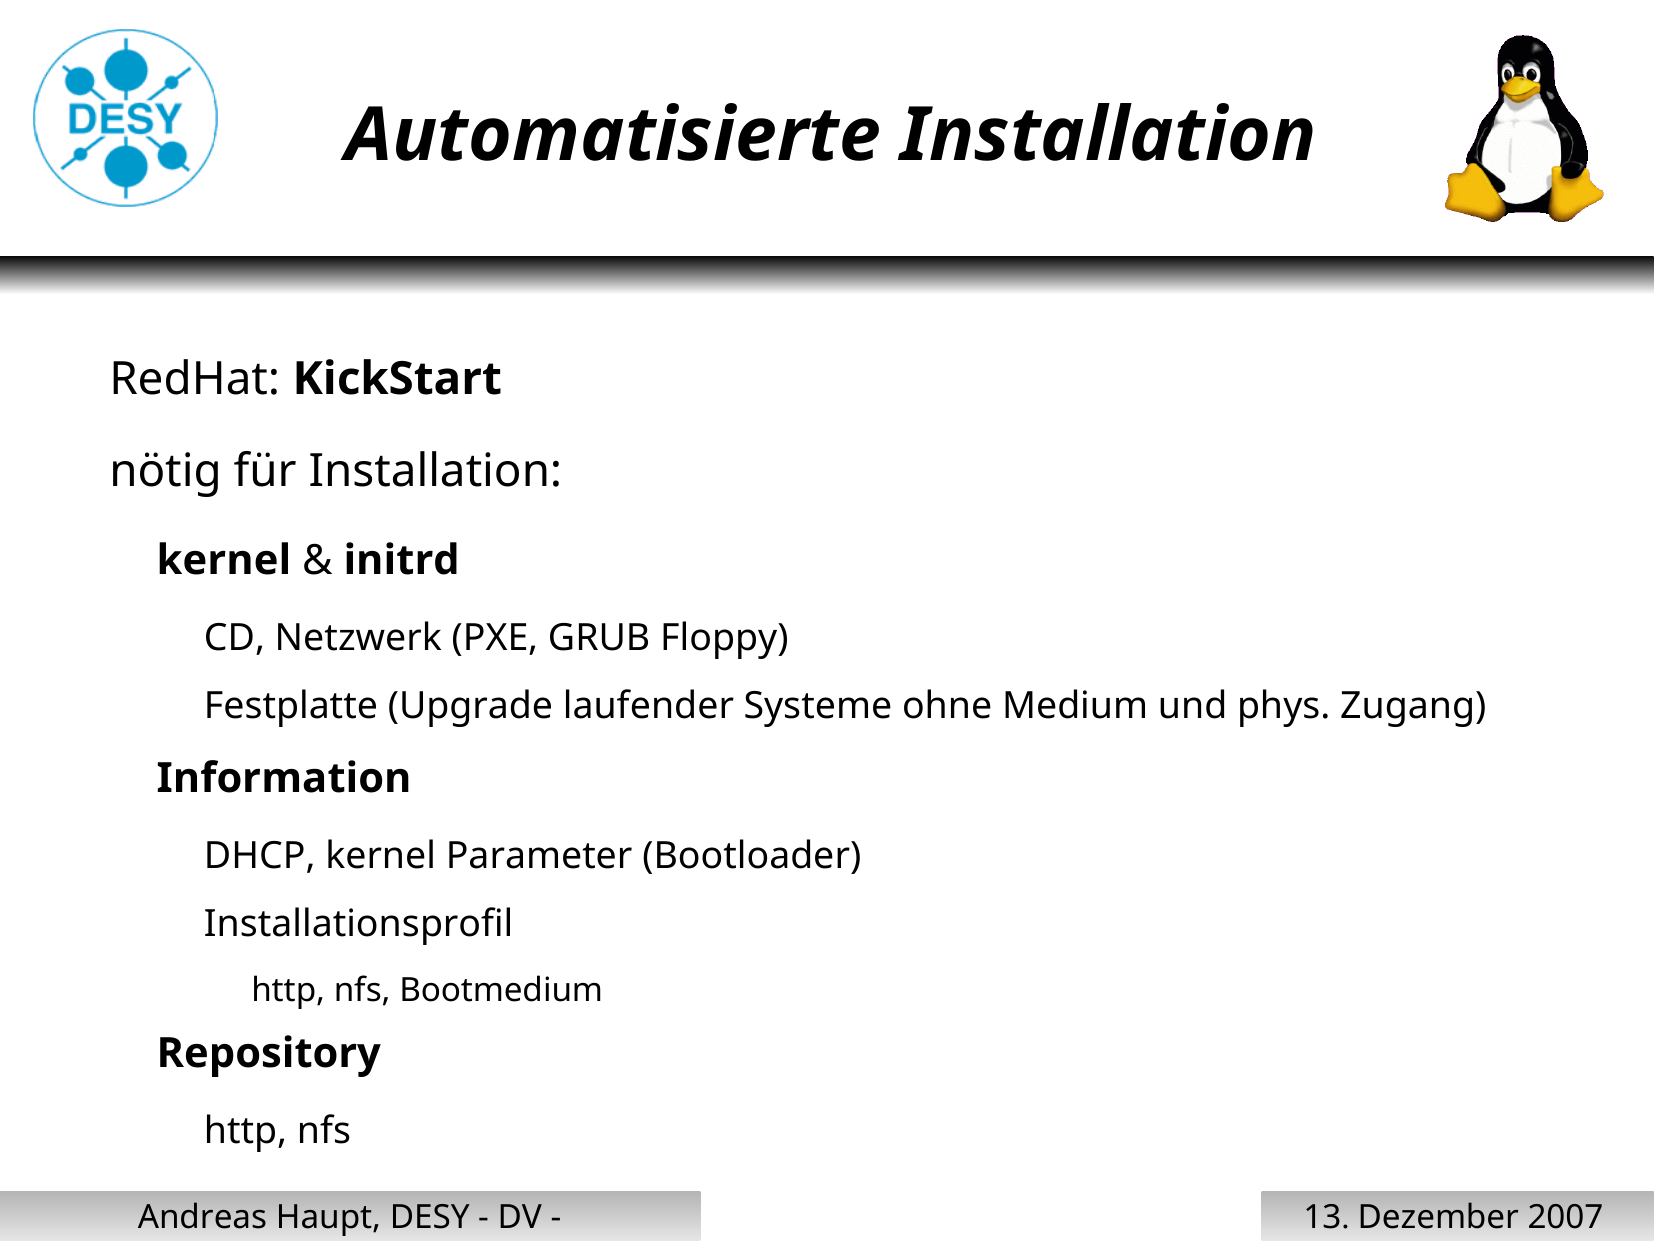

# Automatisierte Installation
RedHat: KickStart
nötig für Installation:
kernel & initrd
CD, Netzwerk (PXE, GRUB Floppy)
Festplatte (Upgrade laufender Systeme ohne Medium und phys. Zugang)
Information
DHCP, kernel Parameter (Bootloader)
Installationsprofil
http, nfs, Bootmedium
Repository
http, nfs